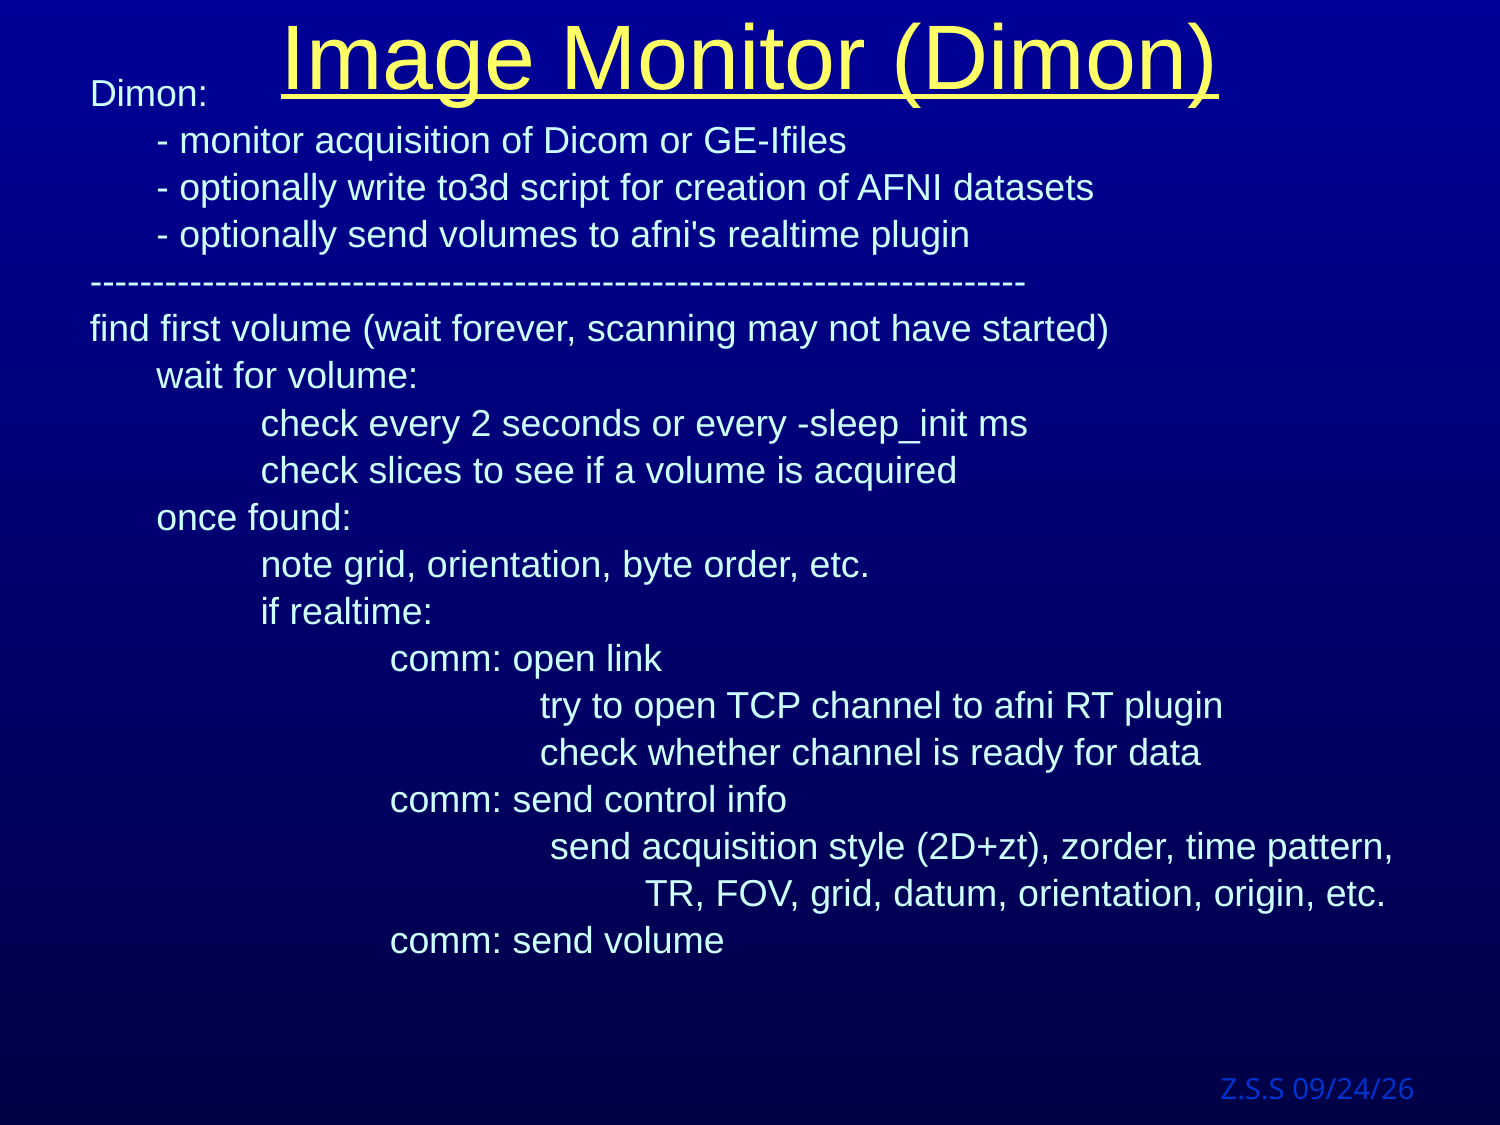

# Image Monitor (Dimon)
Dimon:
	 - monitor acquisition of Dicom or GE-Ifiles
	 - optionally write to3d script for creation of AFNI datasets
	 - optionally send volumes to afni's realtime plugin
---------------------------------------------------------------------------
find first volume (wait forever, scanning may not have started)
	 wait for volume:
		 check every 2 seconds or every -sleep_init ms
		 check slices to see if a volume is acquired
	 once found:
		 note grid, orientation, byte order, etc.
		 if realtime:
			comm: open link
				try to open TCP channel to afni RT plugin
				check whether channel is ready for data
			comm: send control info
				 send acquisition style (2D+zt), zorder, time pattern,
				 TR, FOV, grid, datum, orientation, origin, etc.
			comm: send volume